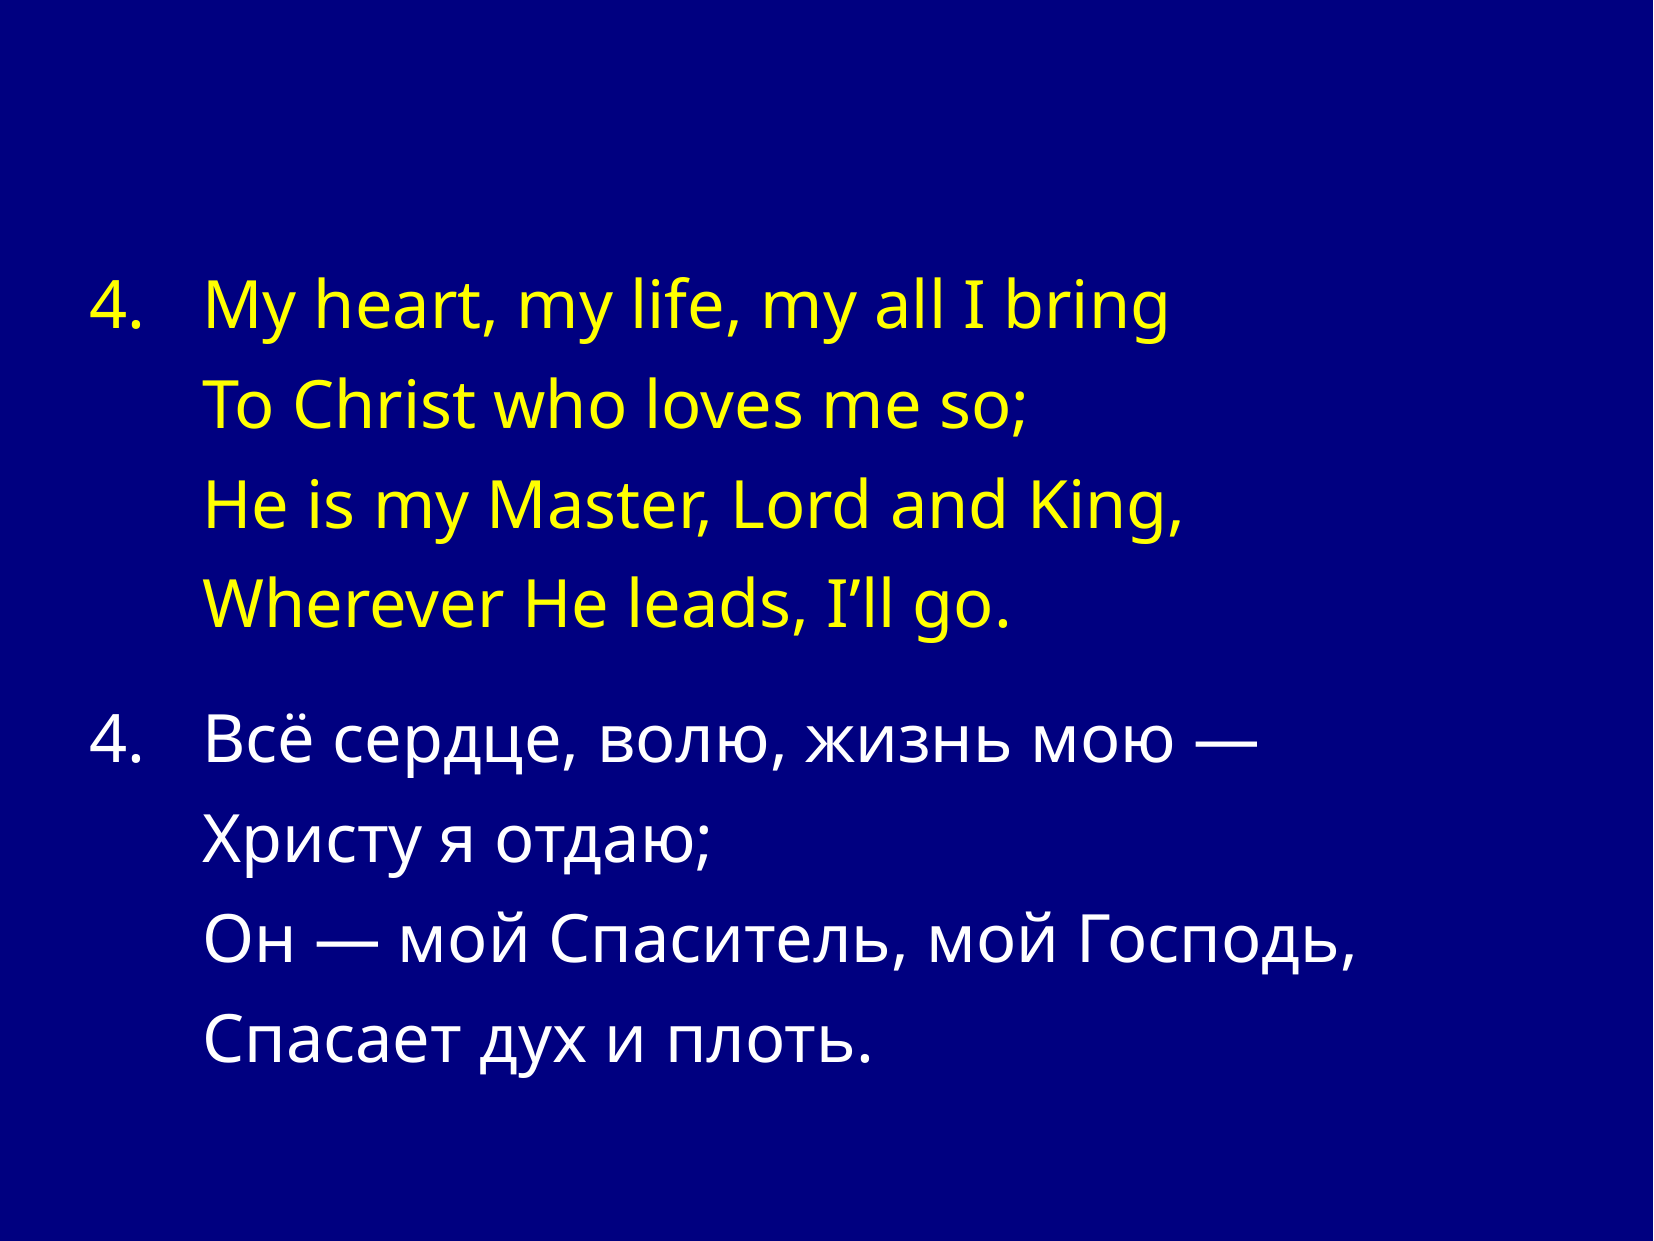

4.	My heart, my life, my all I bring
	To Christ who loves me so;
	He is my Master, Lord and King,
	Wherever He leads, I’ll go.
4.	Всё сердце, волю, жизнь мою —
	Христу я отдаю;
	Он — мой Спаситель, мой Господь,
	Спасает дух и плоть.